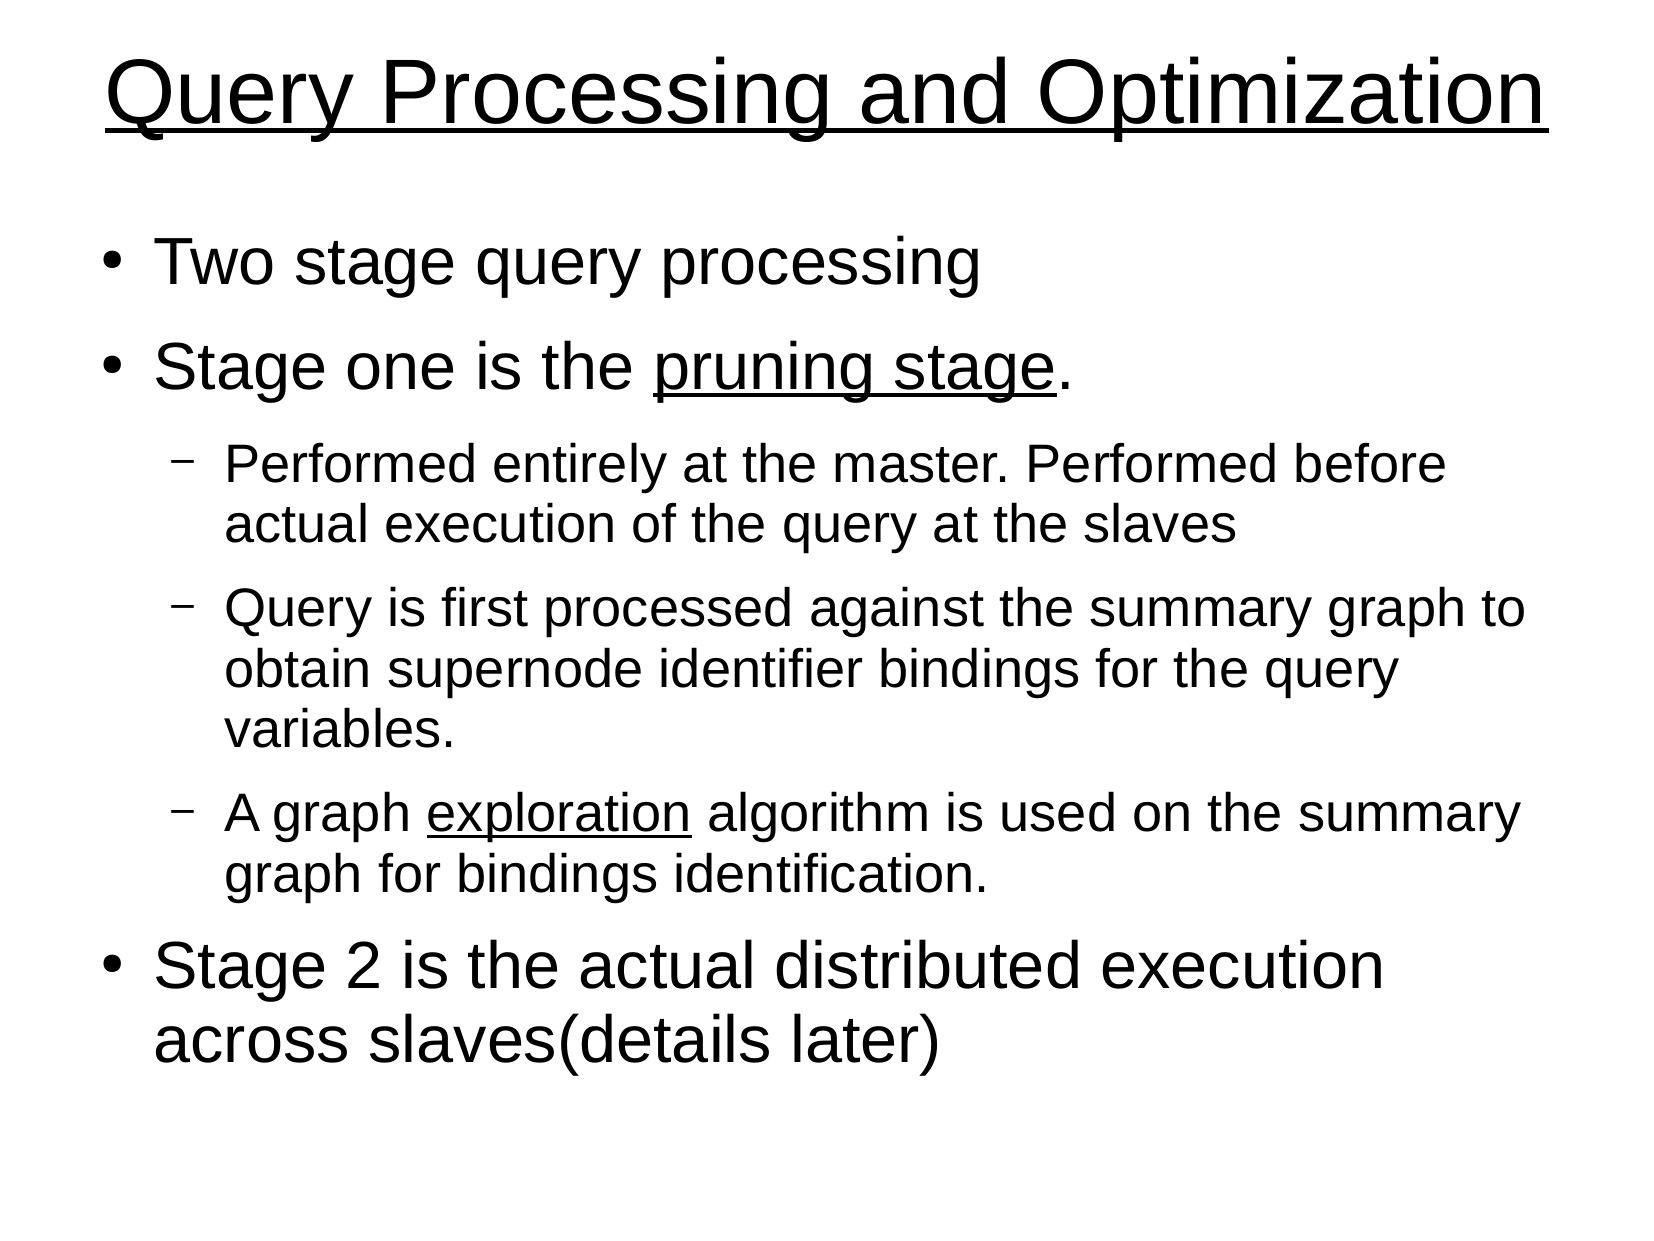

# Query Processing and Optimization
Two stage query processing
Stage one is the pruning stage.
Performed entirely at the master. Performed before actual execution of the query at the slaves
Query is first processed against the summary graph to obtain supernode identifier bindings for the query variables.
A graph exploration algorithm is used on the summary graph for bindings identification.
Stage 2 is the actual distributed execution across slaves(details later)